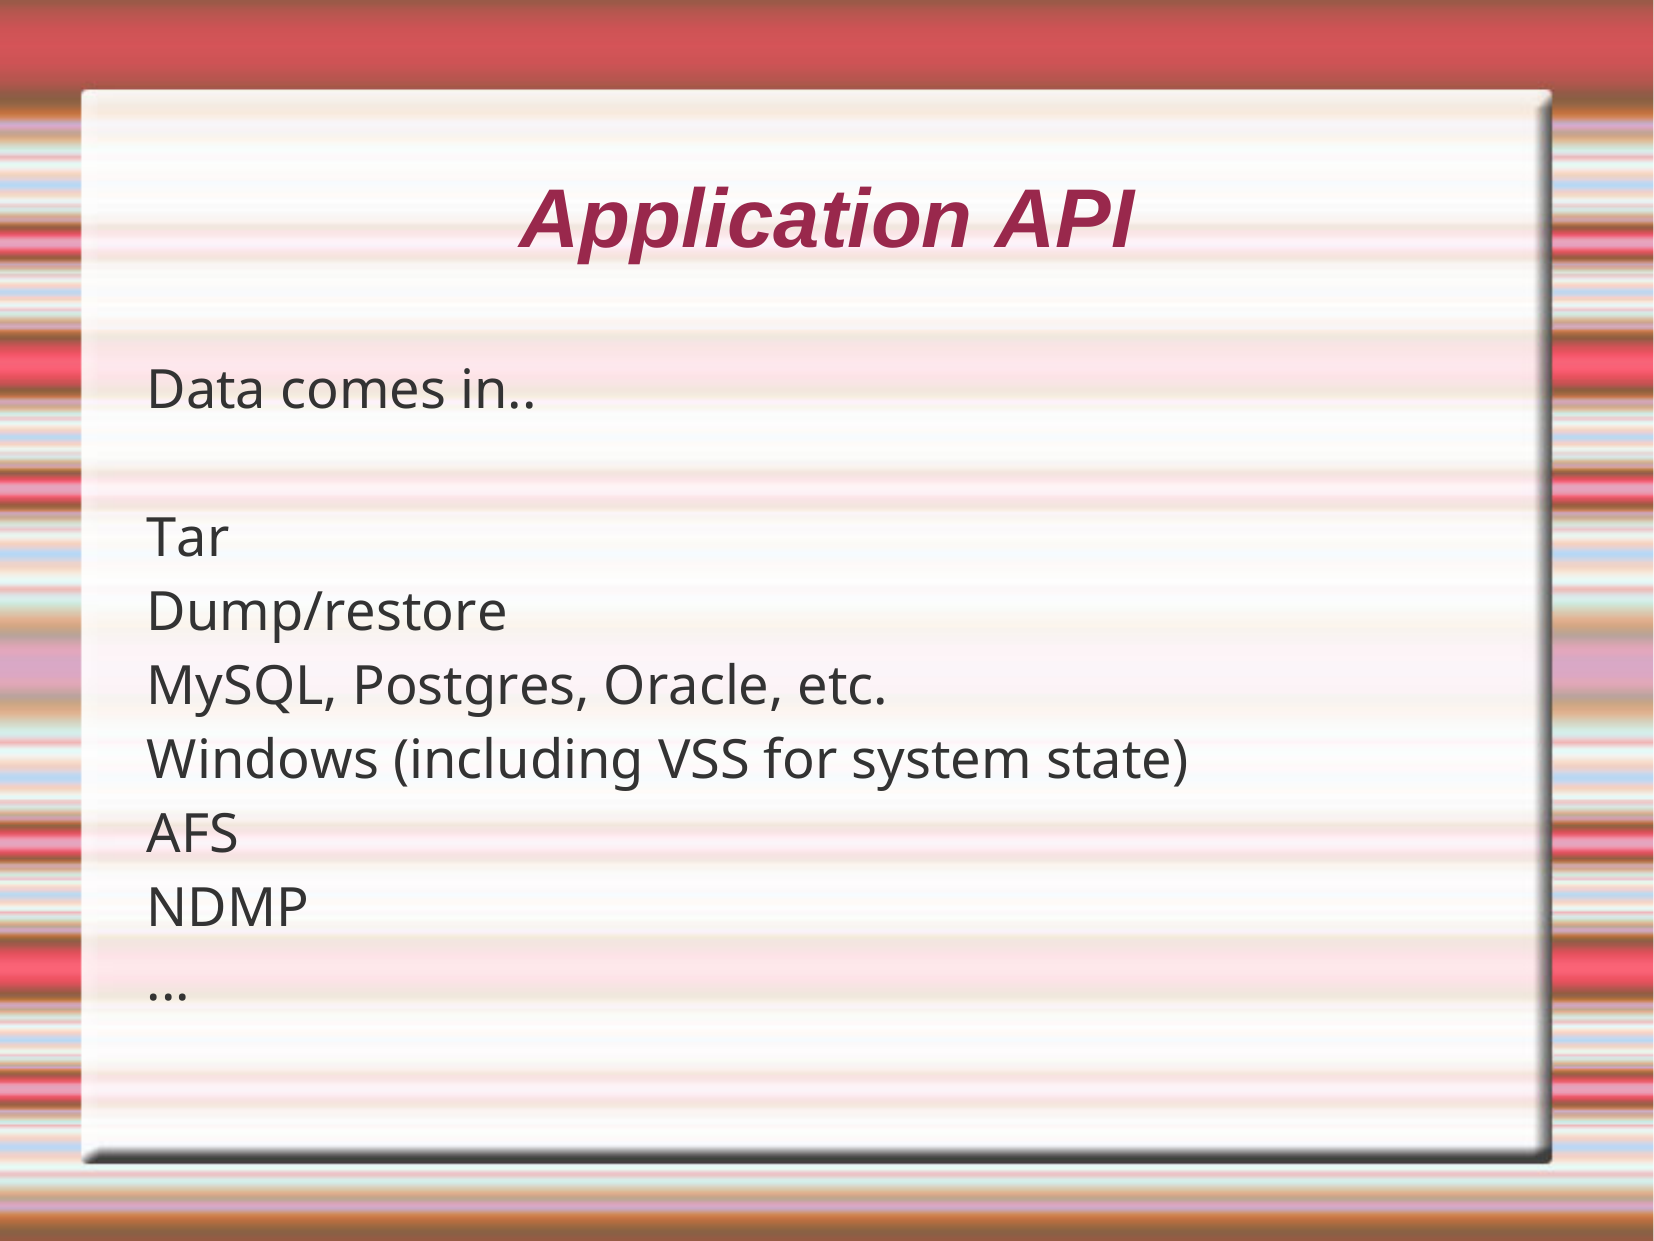

# Application API
Data comes in..
Tar
Dump/restore
MySQL, Postgres, Oracle, etc.
Windows (including VSS for system state)
AFS
NDMP
...